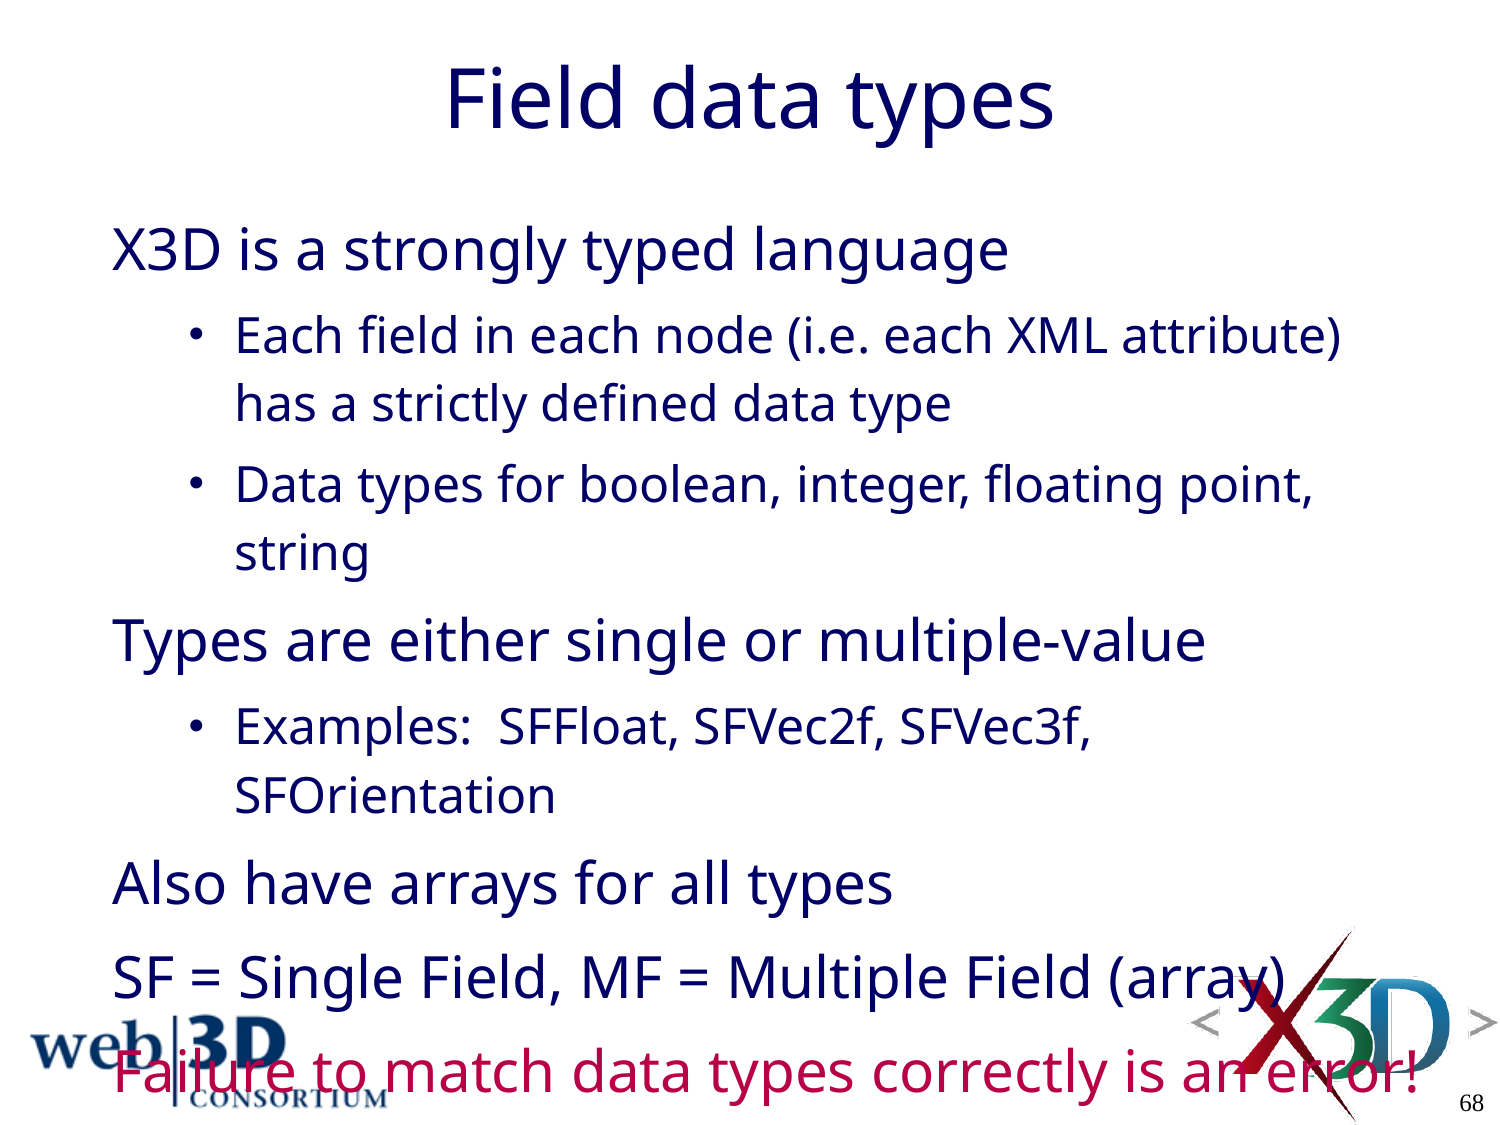

# Field data types
X3D is a strongly typed language
Each field in each node (i.e. each XML attribute) has a strictly defined data type
Data types for boolean, integer, floating point, string
Types are either single or multiple-value
Examples: SFFloat, SFVec2f, SFVec3f, SFOrientation
Also have arrays for all types
SF = Single Field, MF = Multiple Field (array)
Failure to match data types correctly is an error!
During scene validation, loading, or at run time